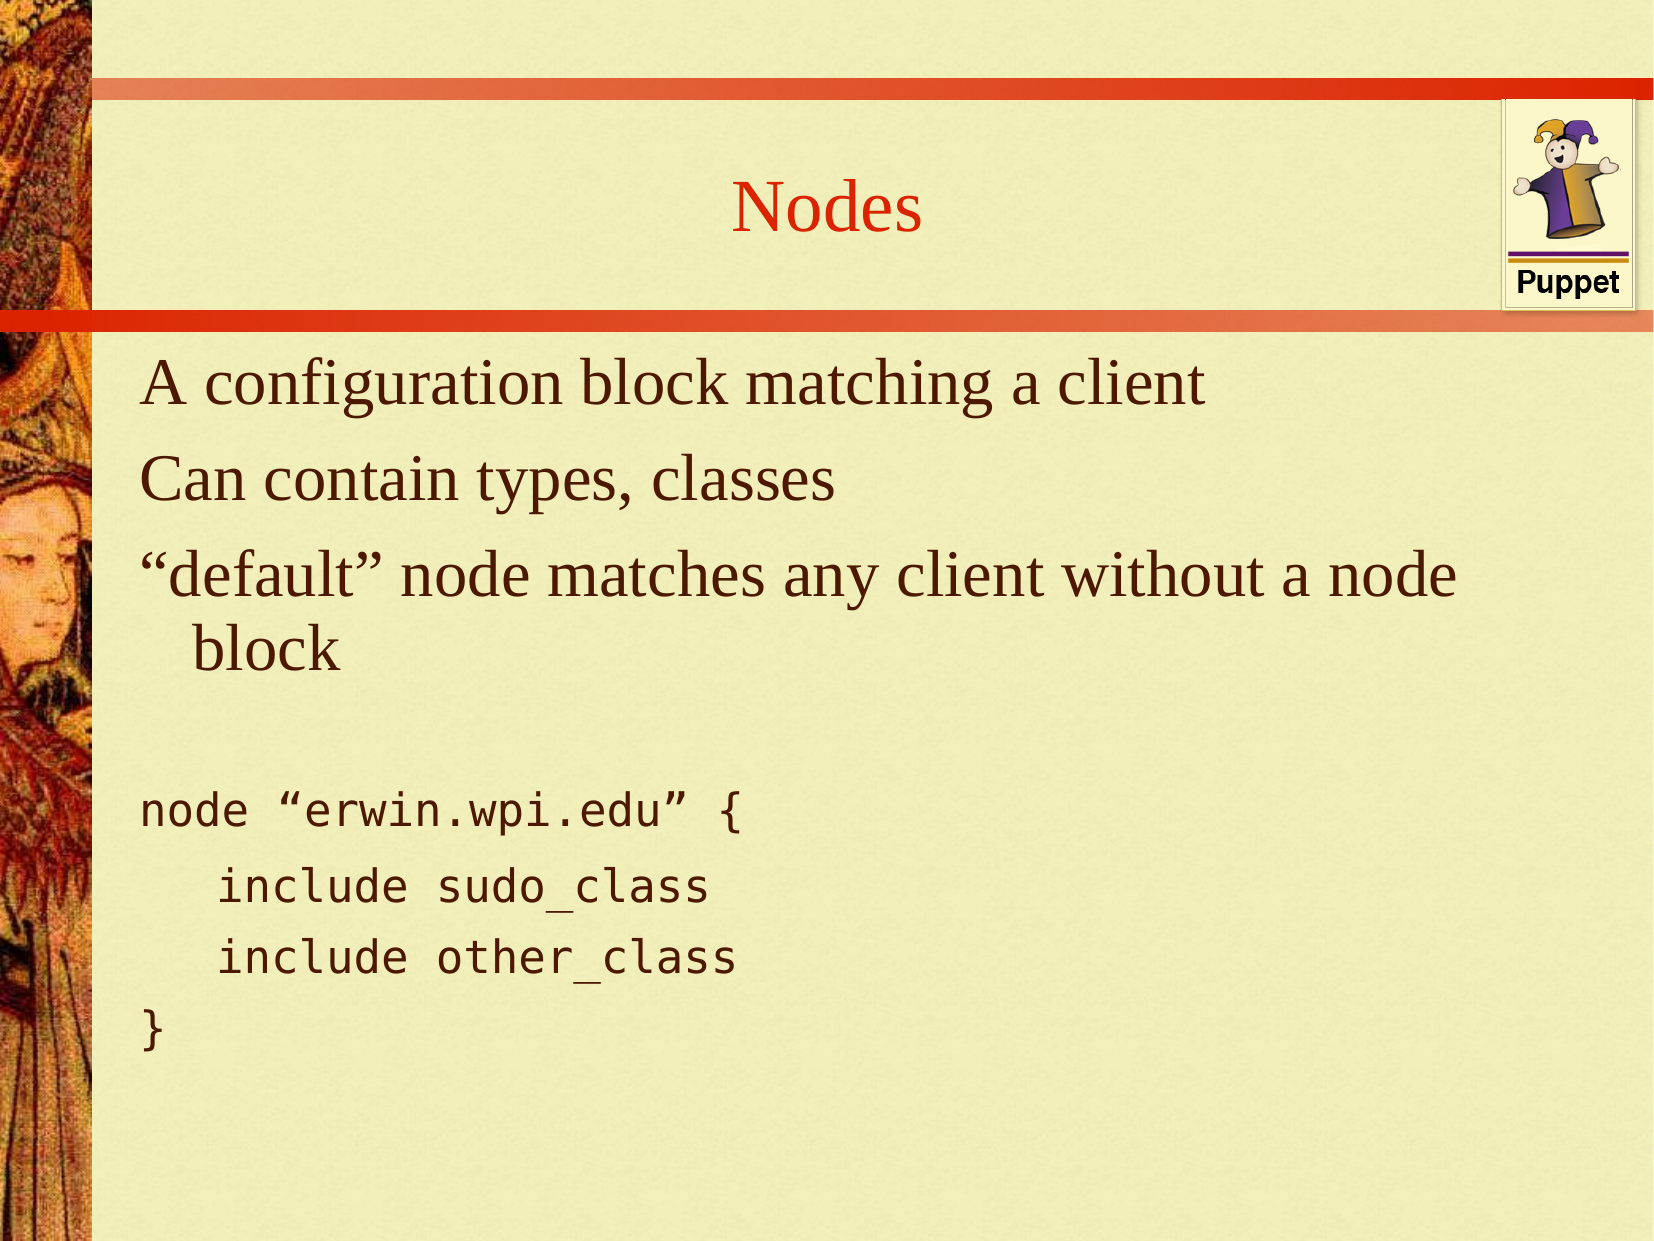

# Nodes
A configuration block matching a client
Can contain types, classes
“default” node matches any client without a node block
node “erwin.wpi.edu” {
include sudo_class
include other_class
}